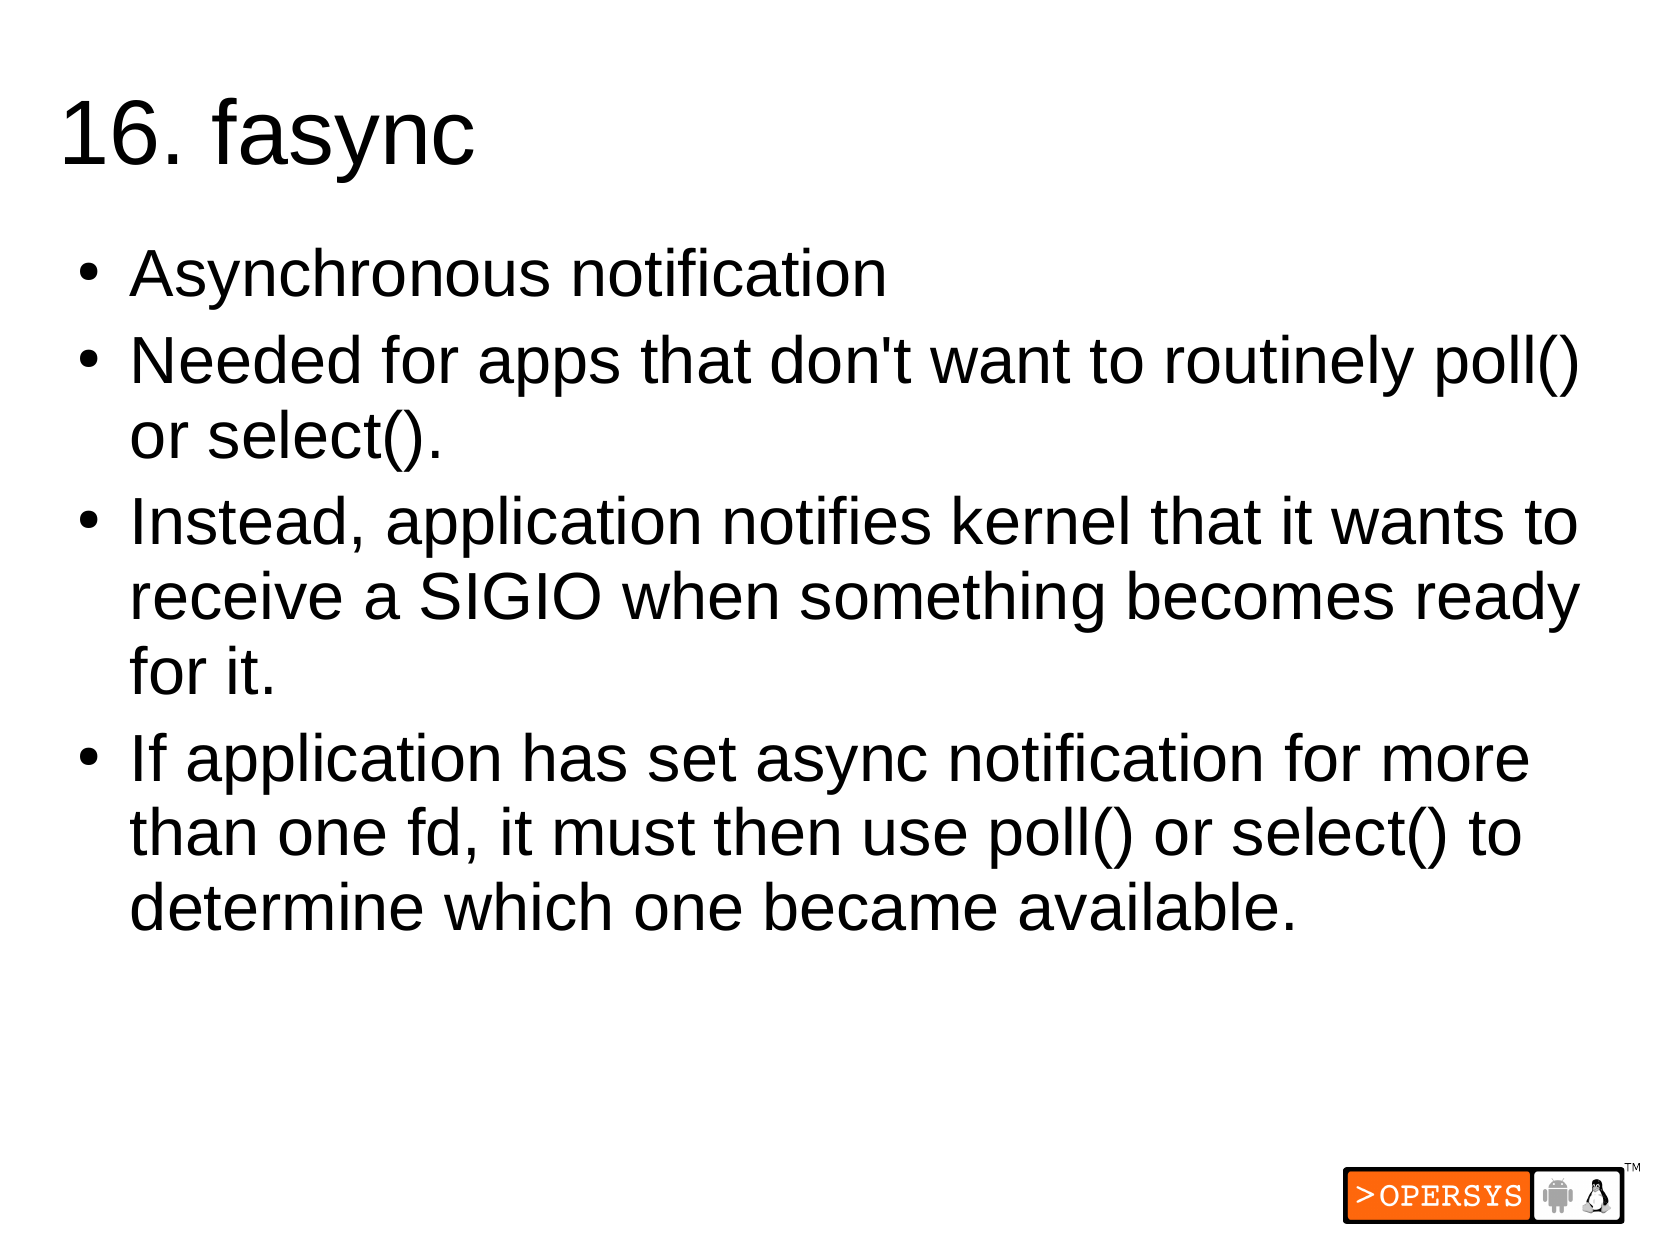

# 16. fasync
Asynchronous notification
Needed for apps that don't want to routinely poll() or select().
Instead, application notifies kernel that it wants to receive a SIGIO when something becomes ready for it.
If application has set async notification for more than one fd, it must then use poll() or select() to determine which one became available.